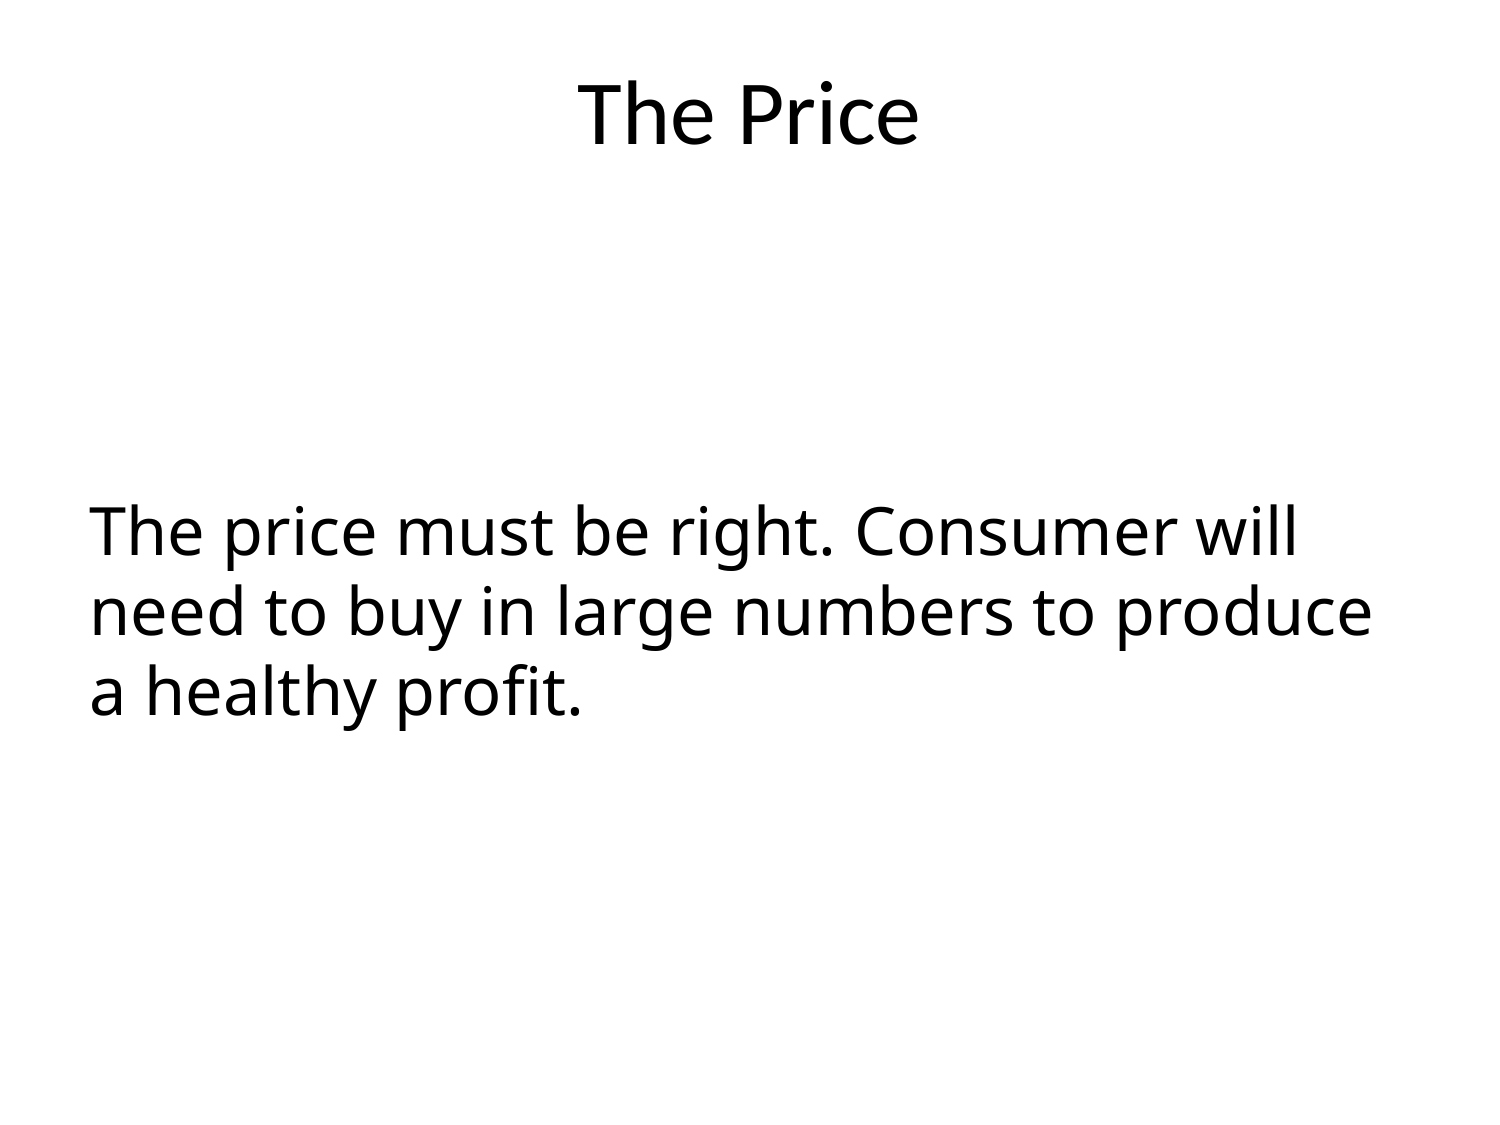

# The Price
The price must be right. Consumer will need to buy in large numbers to produce a healthy profit.